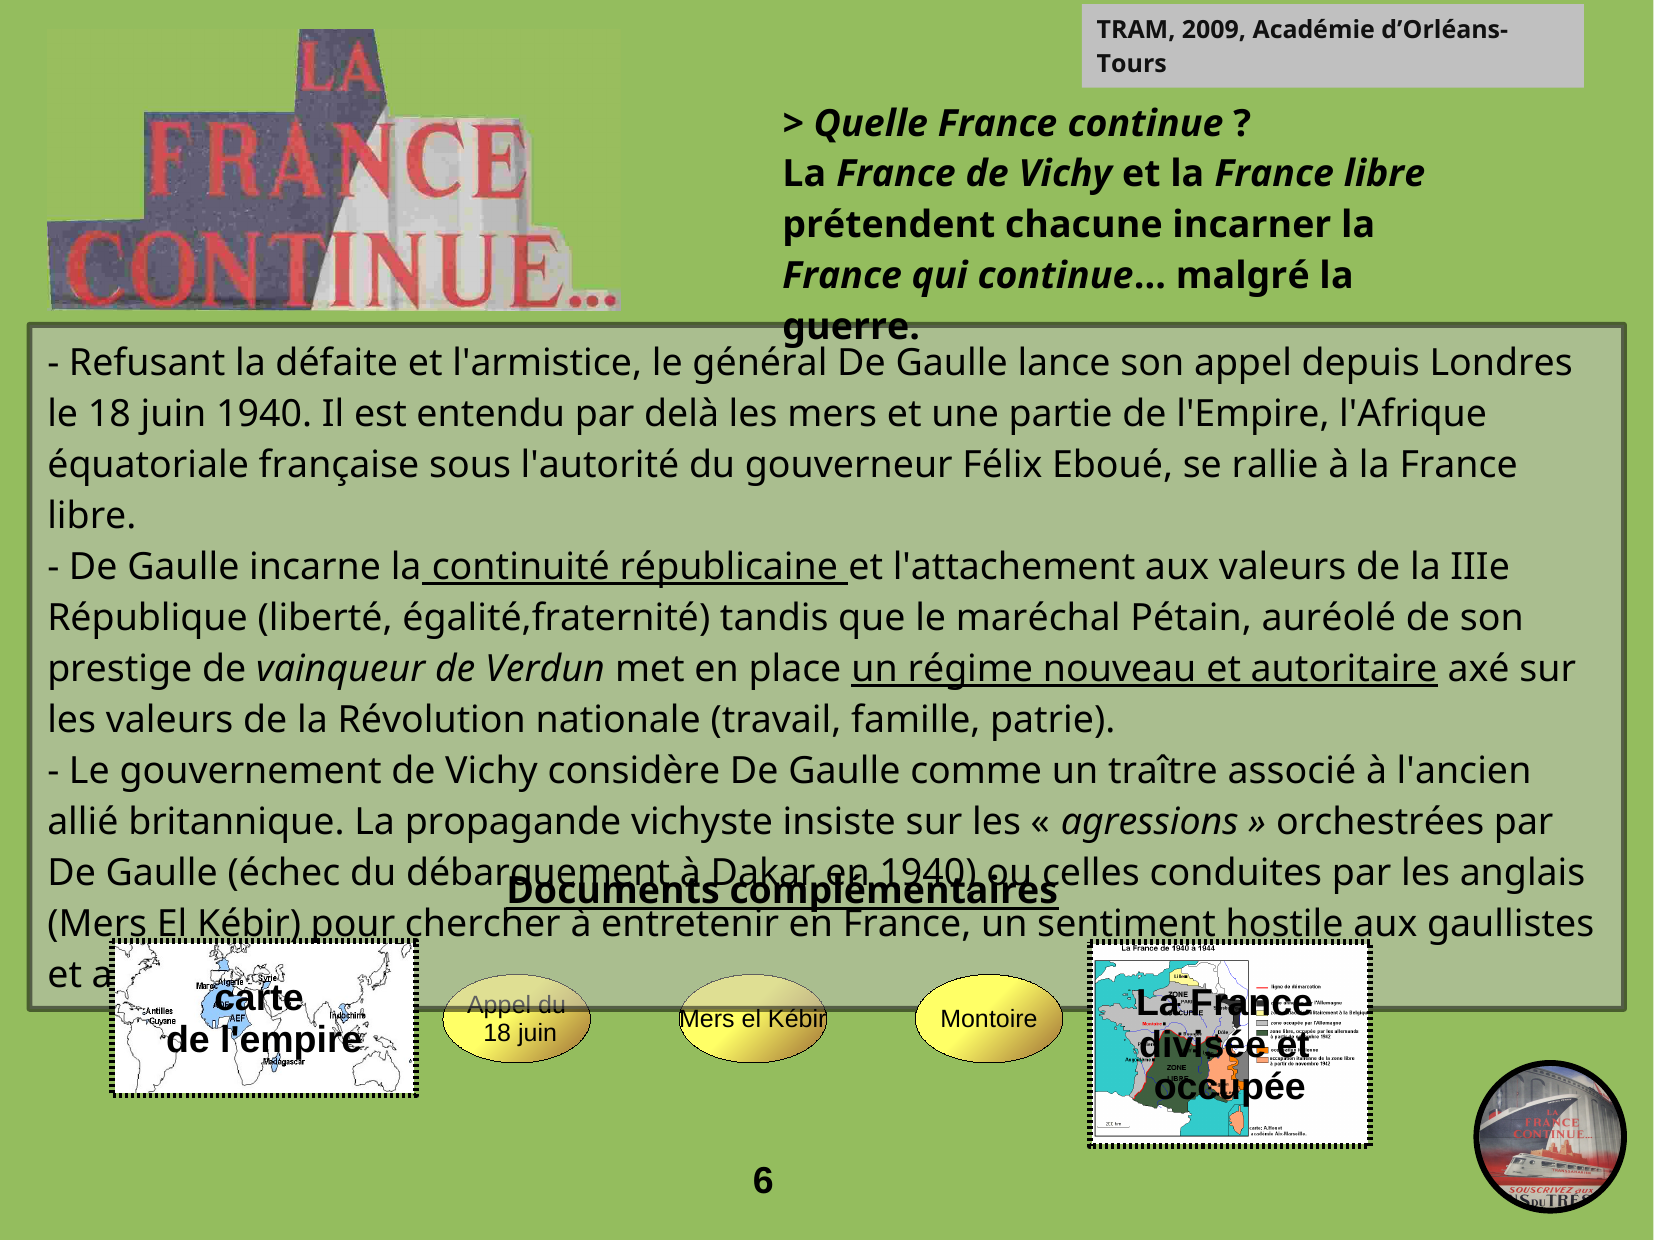

TRAM, 2009, Académie d’Orléans-Tours
> Quelle France continue ?
La France de Vichy et la France libre prétendent chacune incarner la France qui continue... malgré la guerre.
- Refusant la défaite et l'armistice, le général De Gaulle lance son appel depuis Londres le 18 juin 1940. Il est entendu par delà les mers et une partie de l'Empire, l'Afrique équatoriale française sous l'autorité du gouverneur Félix Eboué, se rallie à la France libre.
- De Gaulle incarne la continuité républicaine et l'attachement aux valeurs de la IIIe République (liberté, égalité,fraternité) tandis que le maréchal Pétain, auréolé de son prestige de vainqueur de Verdun met en place un régime nouveau et autoritaire axé sur les valeurs de la Révolution nationale (travail, famille, patrie).
- Le gouvernement de Vichy considère De Gaulle comme un traître associé à l'ancien allié britannique. La propagande vichyste insiste sur les « agressions » orchestrées par De Gaulle (échec du débarquement à Dakar en 1940) ou celles conduites par les anglais (Mers El Kébir) pour chercher à entretenir en France, un sentiment hostile aux gaullistes et aux britanniques.
Documents complémentaires
 carte
de l'empire
La France
divisée et
occupée
Appel du
 18 juin
Mers el Kébir
Montoire
6